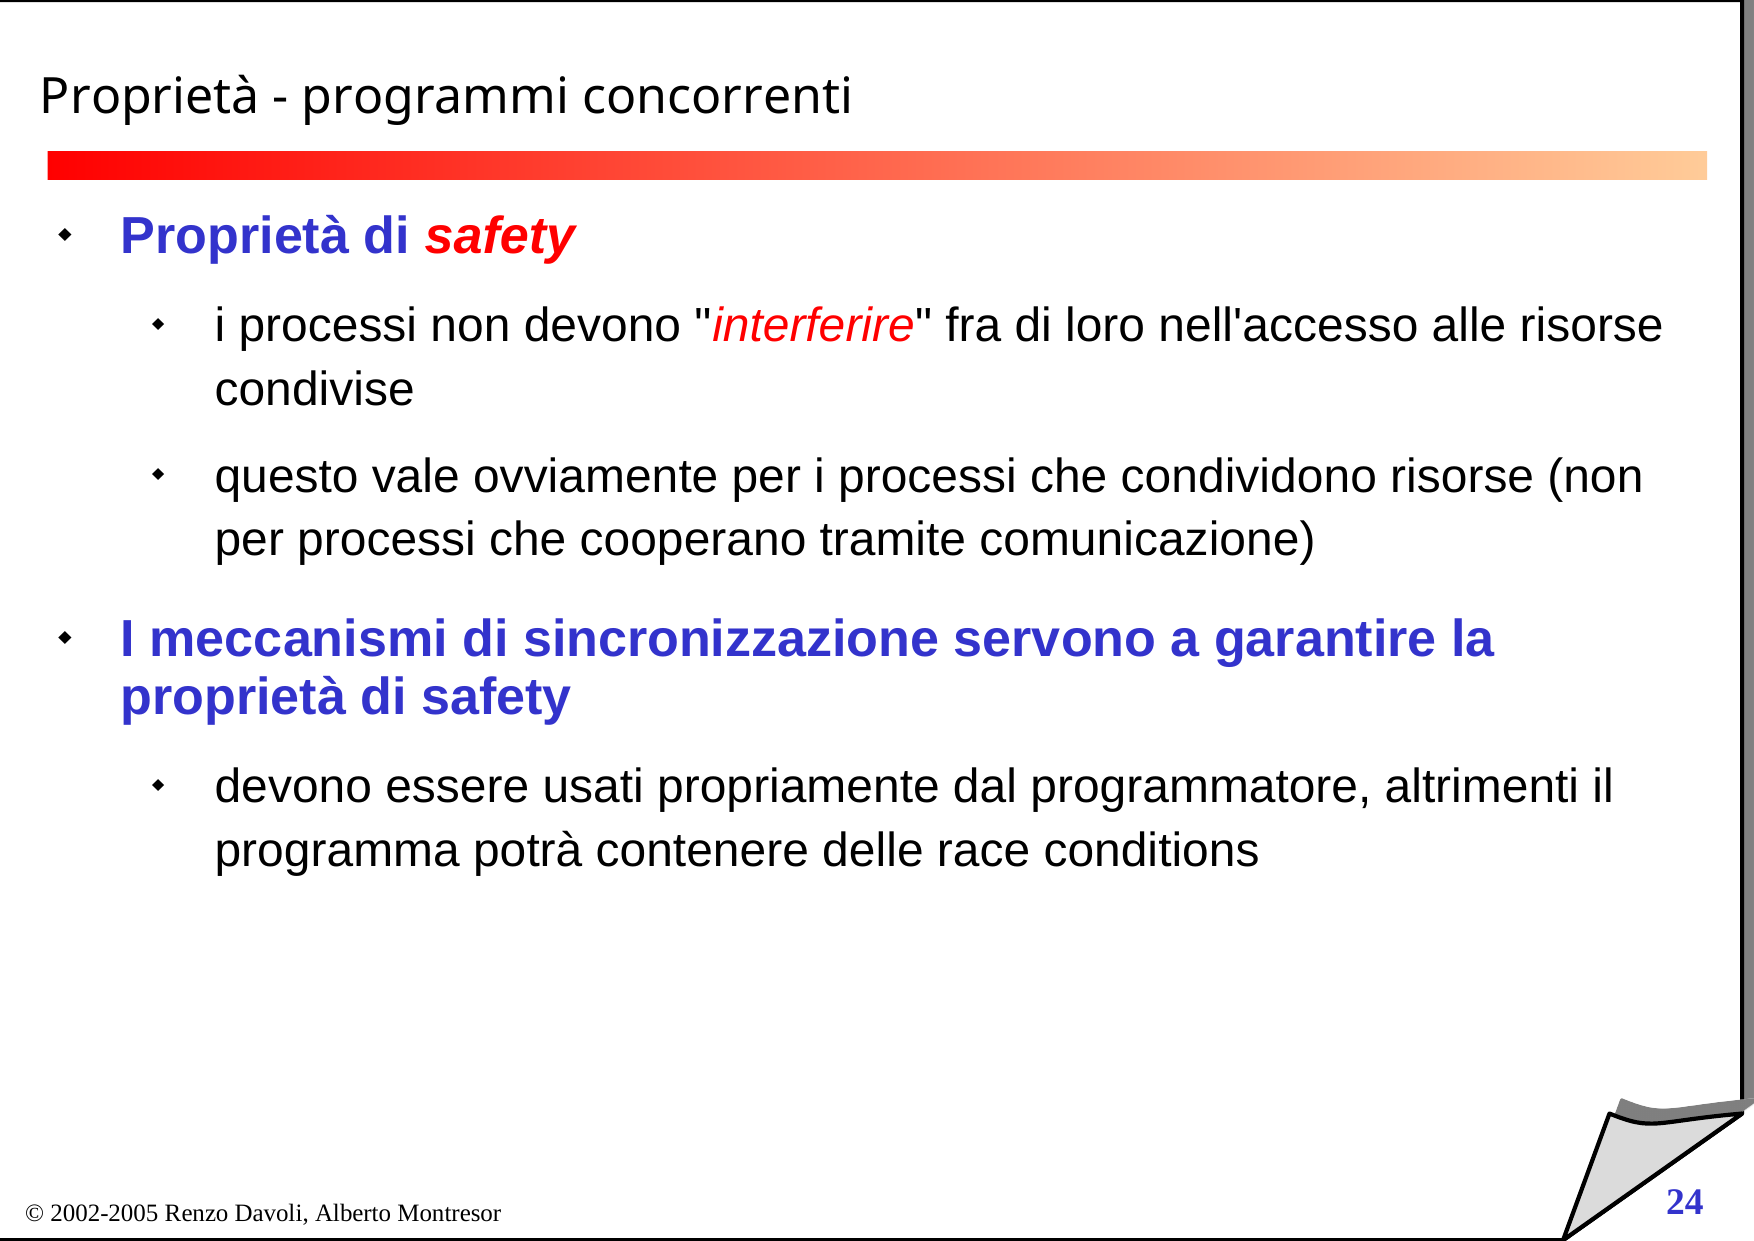

# Proprietà - programmi concorrenti
Proprietà di safety
i processi non devono "interferire" fra di loro nell'accesso alle risorse condivise
questo vale ovviamente per i processi che condividono risorse (non per processi che cooperano tramite comunicazione)
I meccanismi di sincronizzazione servono a garantire la proprietà di safety
devono essere usati propriamente dal programmatore, altrimenti il programma potrà contenere delle race conditions